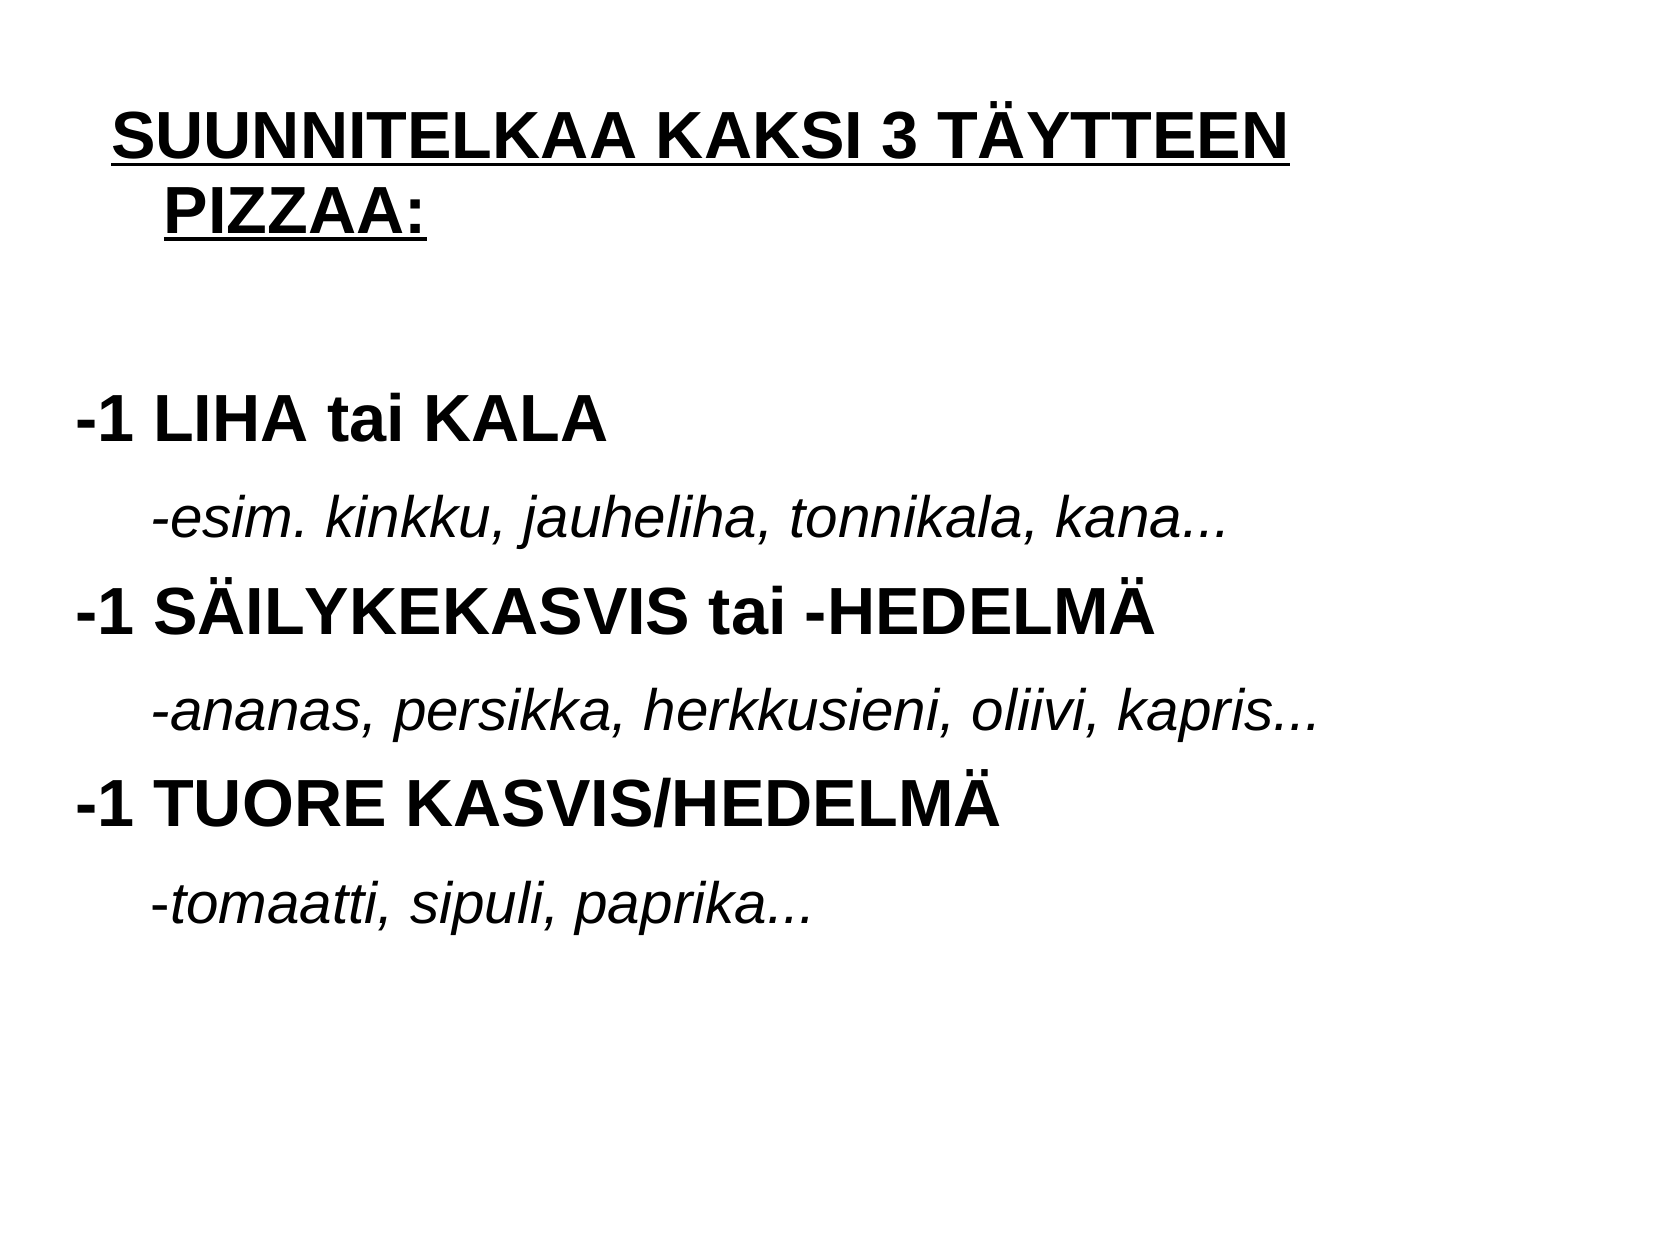

# SUUNNITELKAA KAKSI 3 TÄYTTEEN PIZZAA:
-1 LIHA tai KALA
-esim. kinkku, jauheliha, tonnikala, kana...
-1 SÄILYKEKASVIS tai -HEDELMÄ
-ananas, persikka, herkkusieni, oliivi, kapris...
-1 TUORE KASVIS/HEDELMÄ
-tomaatti, sipuli, paprika...